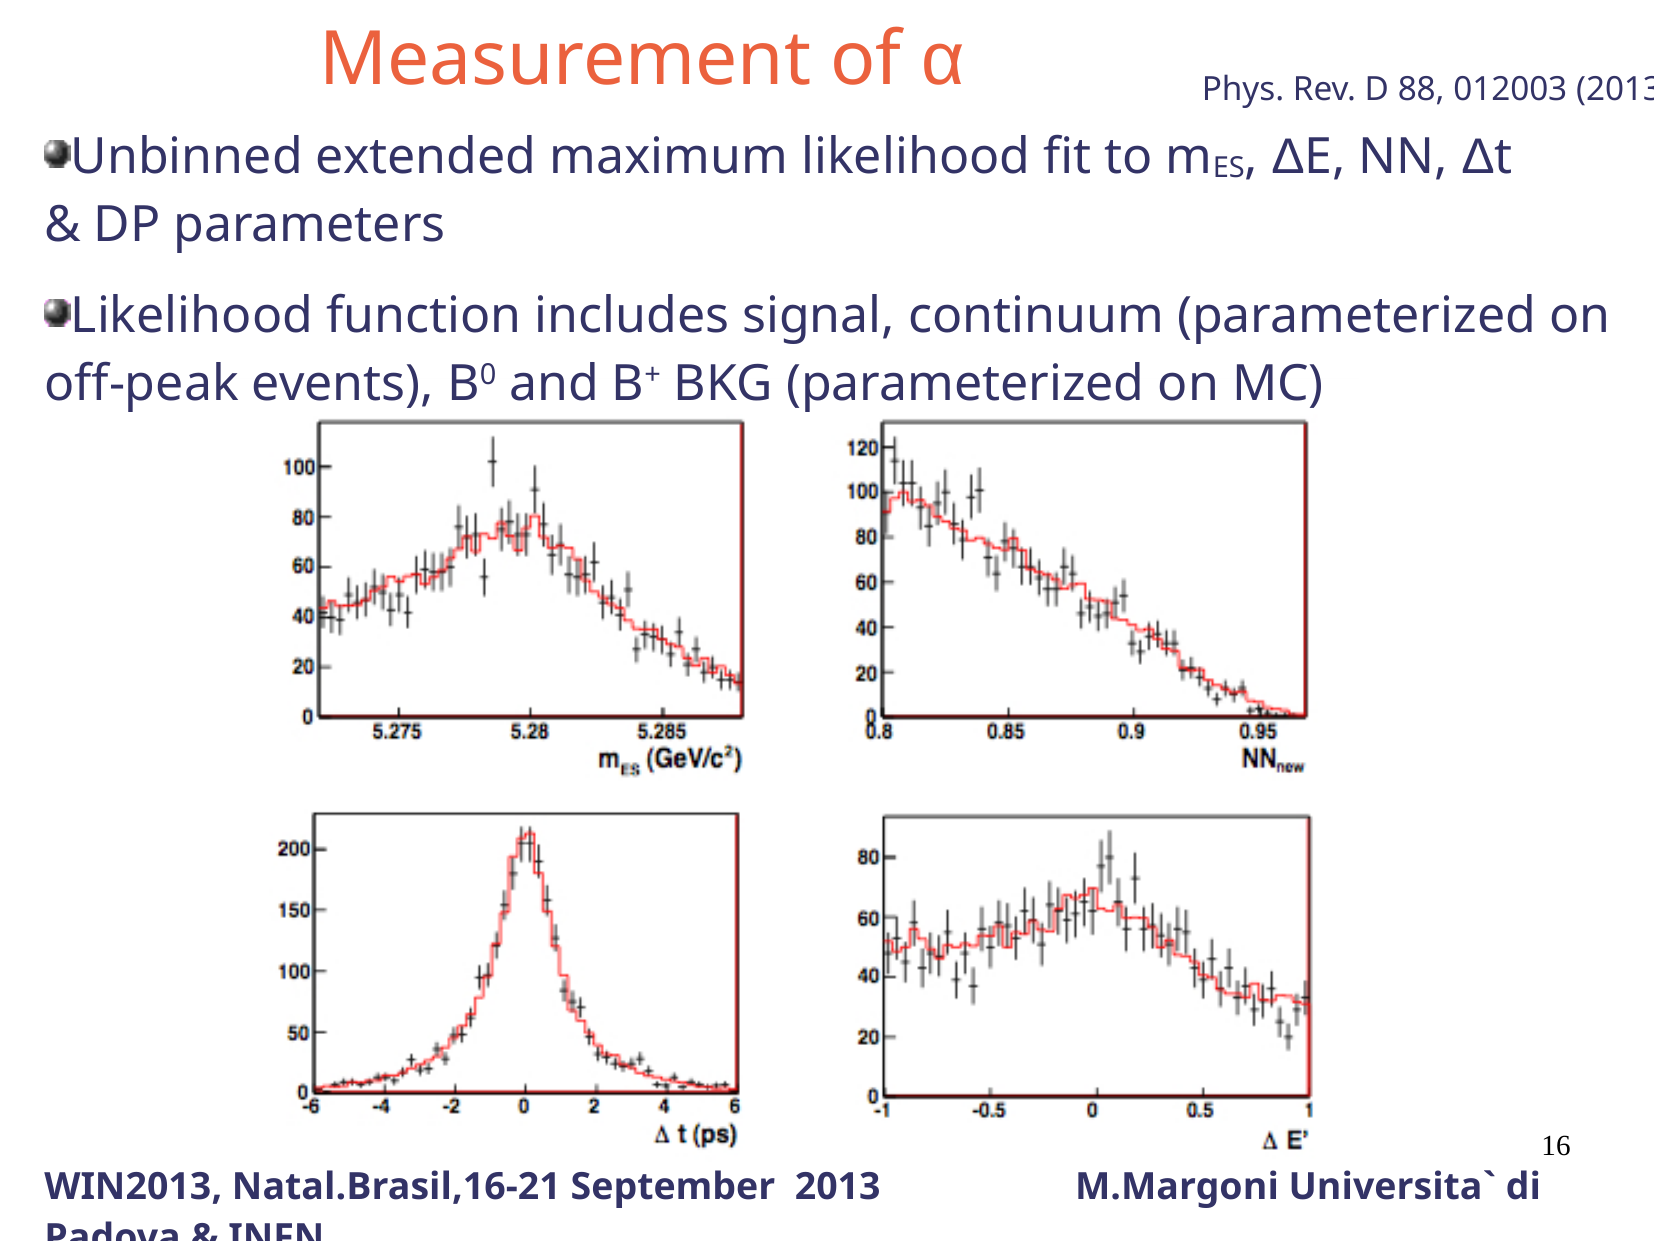

Measurement of α
Phys. Rev. D 88, 012003 (2013)
Unbinned extended maximum likelihood fit to mES, ΔE, NN, Δt & DP parameters
Likelihood function includes signal, continuum (parameterized on off-peak events), B0 and B+ BKG (parameterized on MC)
16
WIN2013, Natal.Brasil,16-21 September 2013 M.Margoni Universita` di Padova & INFN